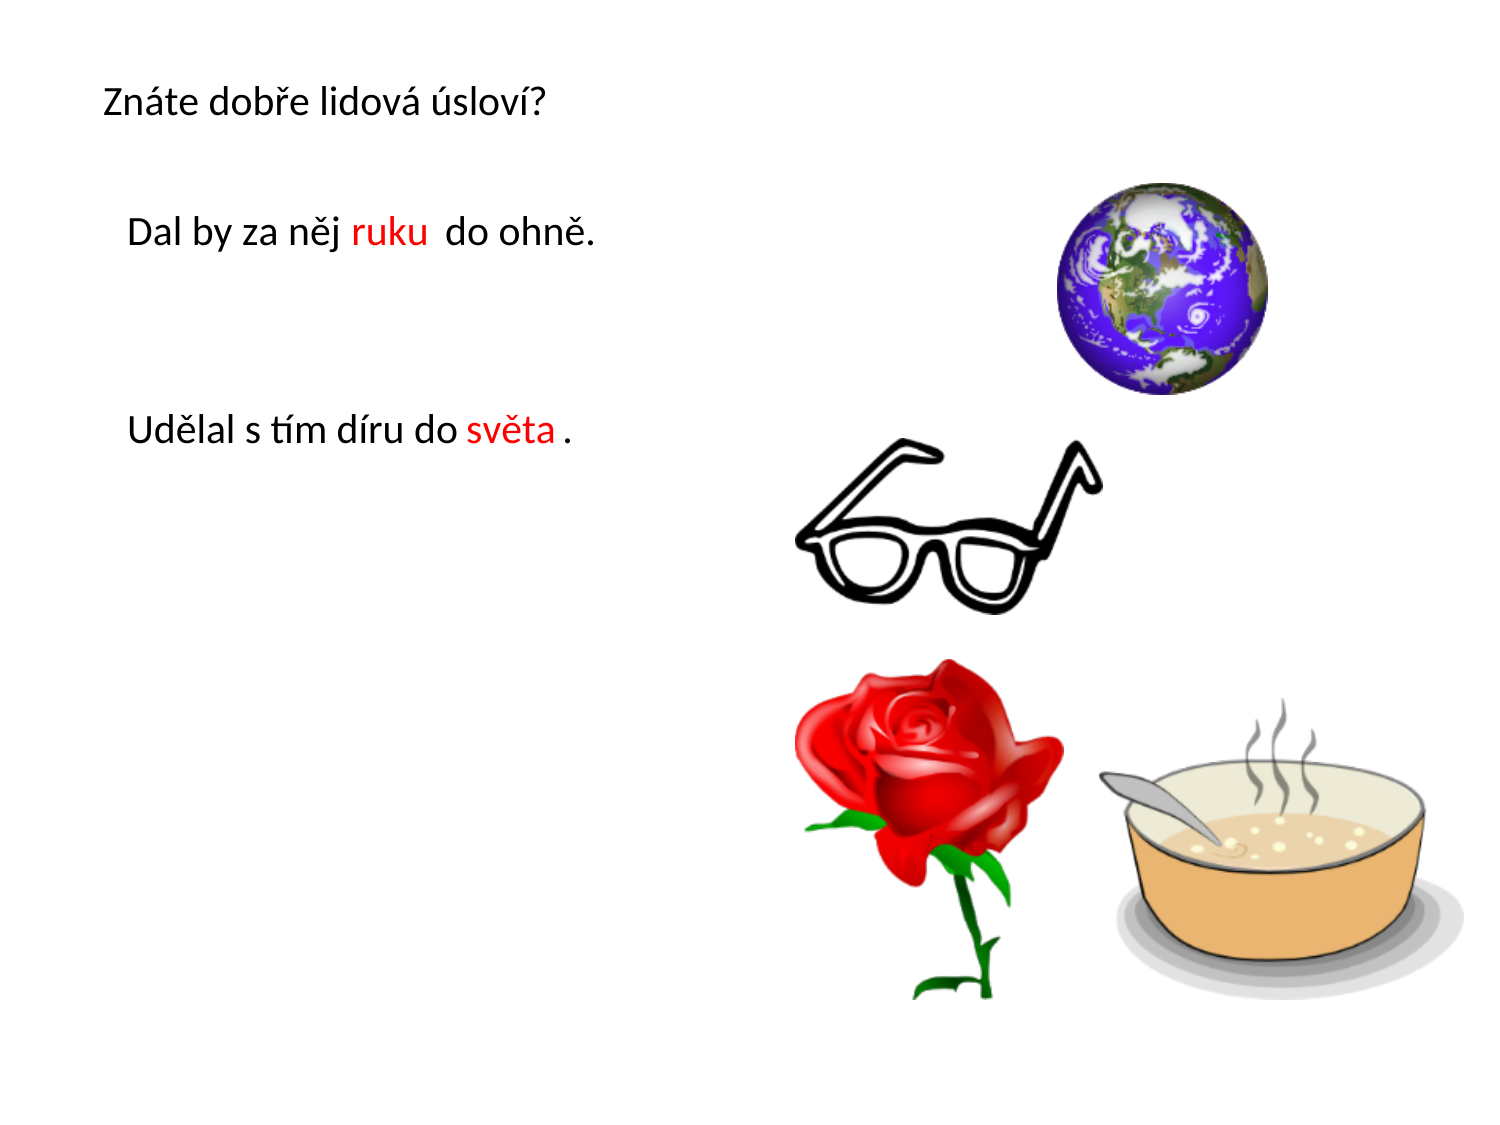

Znáte dobře lidová úsloví?
Dal by za něj do ohně.
ruku
Udělal s tím díru do .
světa